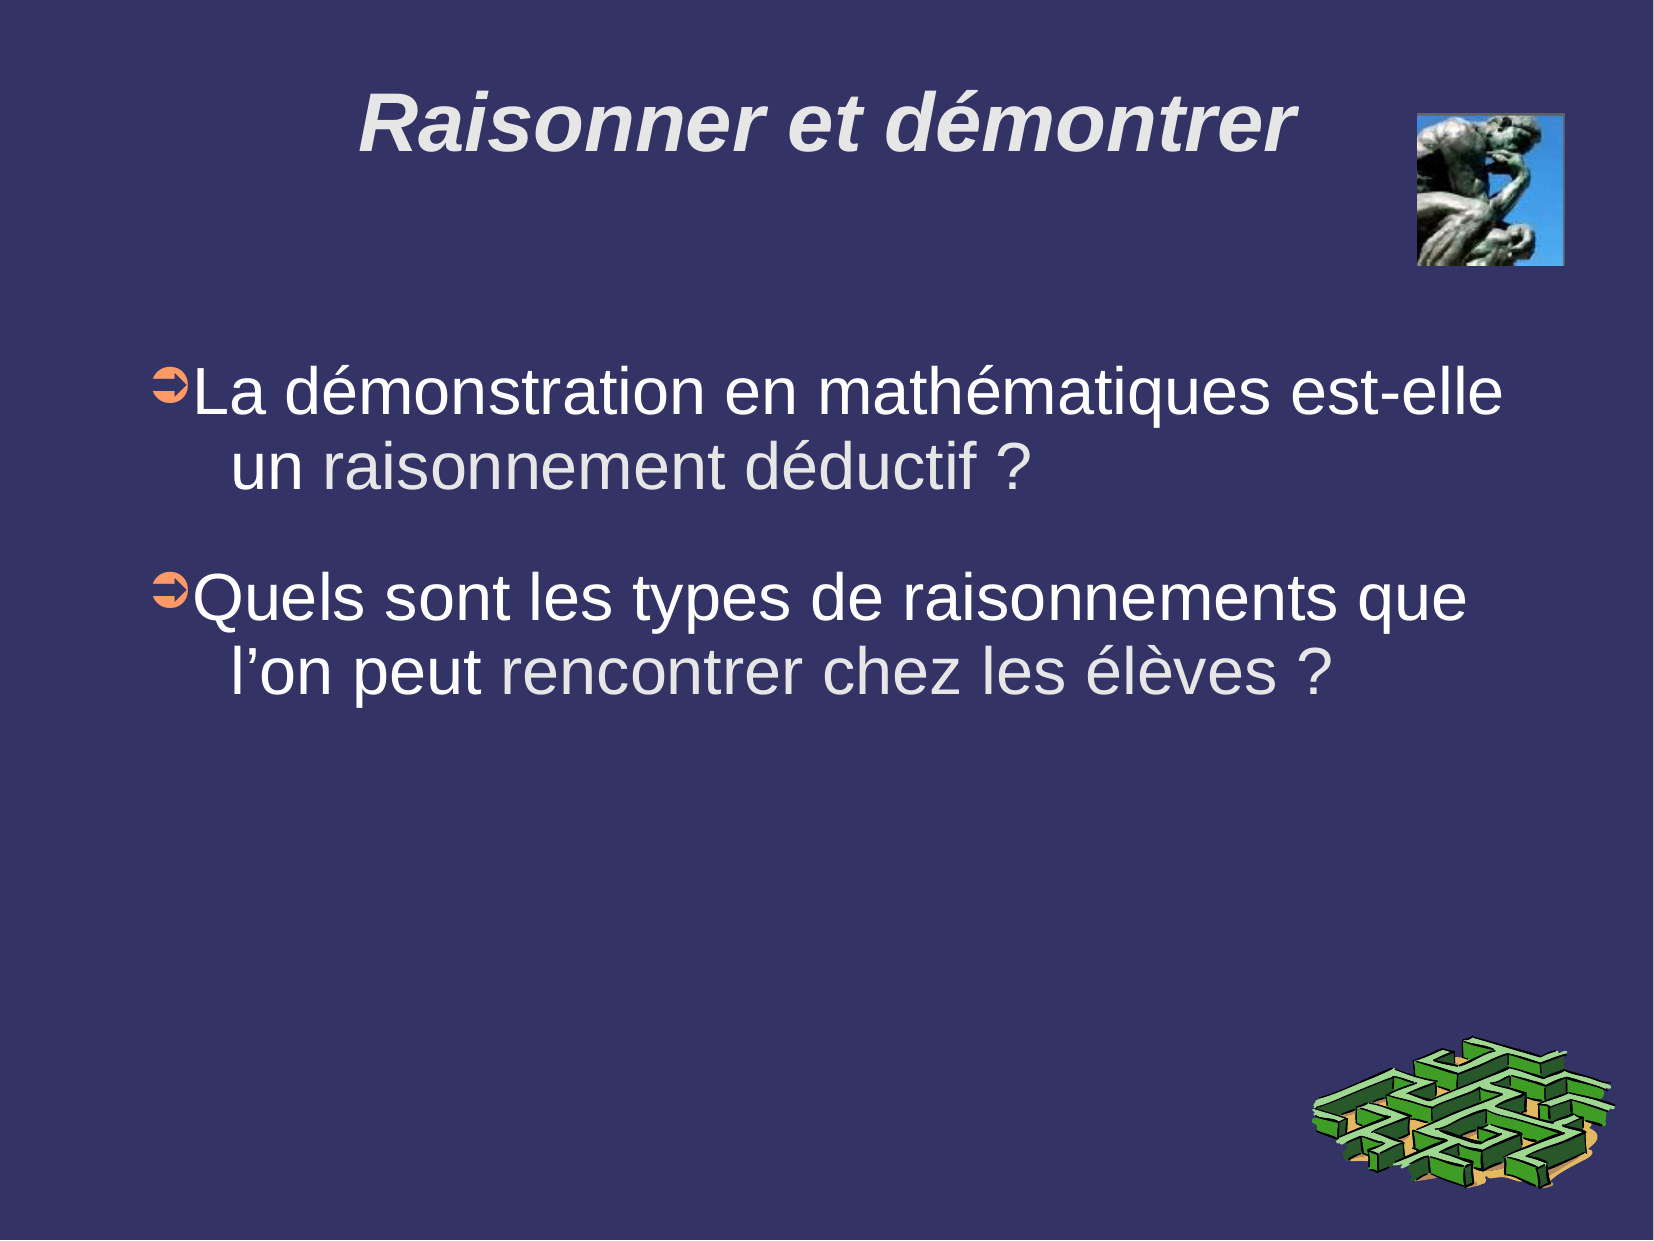

# Raisonner et démontrer
La démonstration en mathématiques est-elle un raisonnement déductif ?
Quels sont les types de raisonnements que l’on peut rencontrer chez les élèves ?